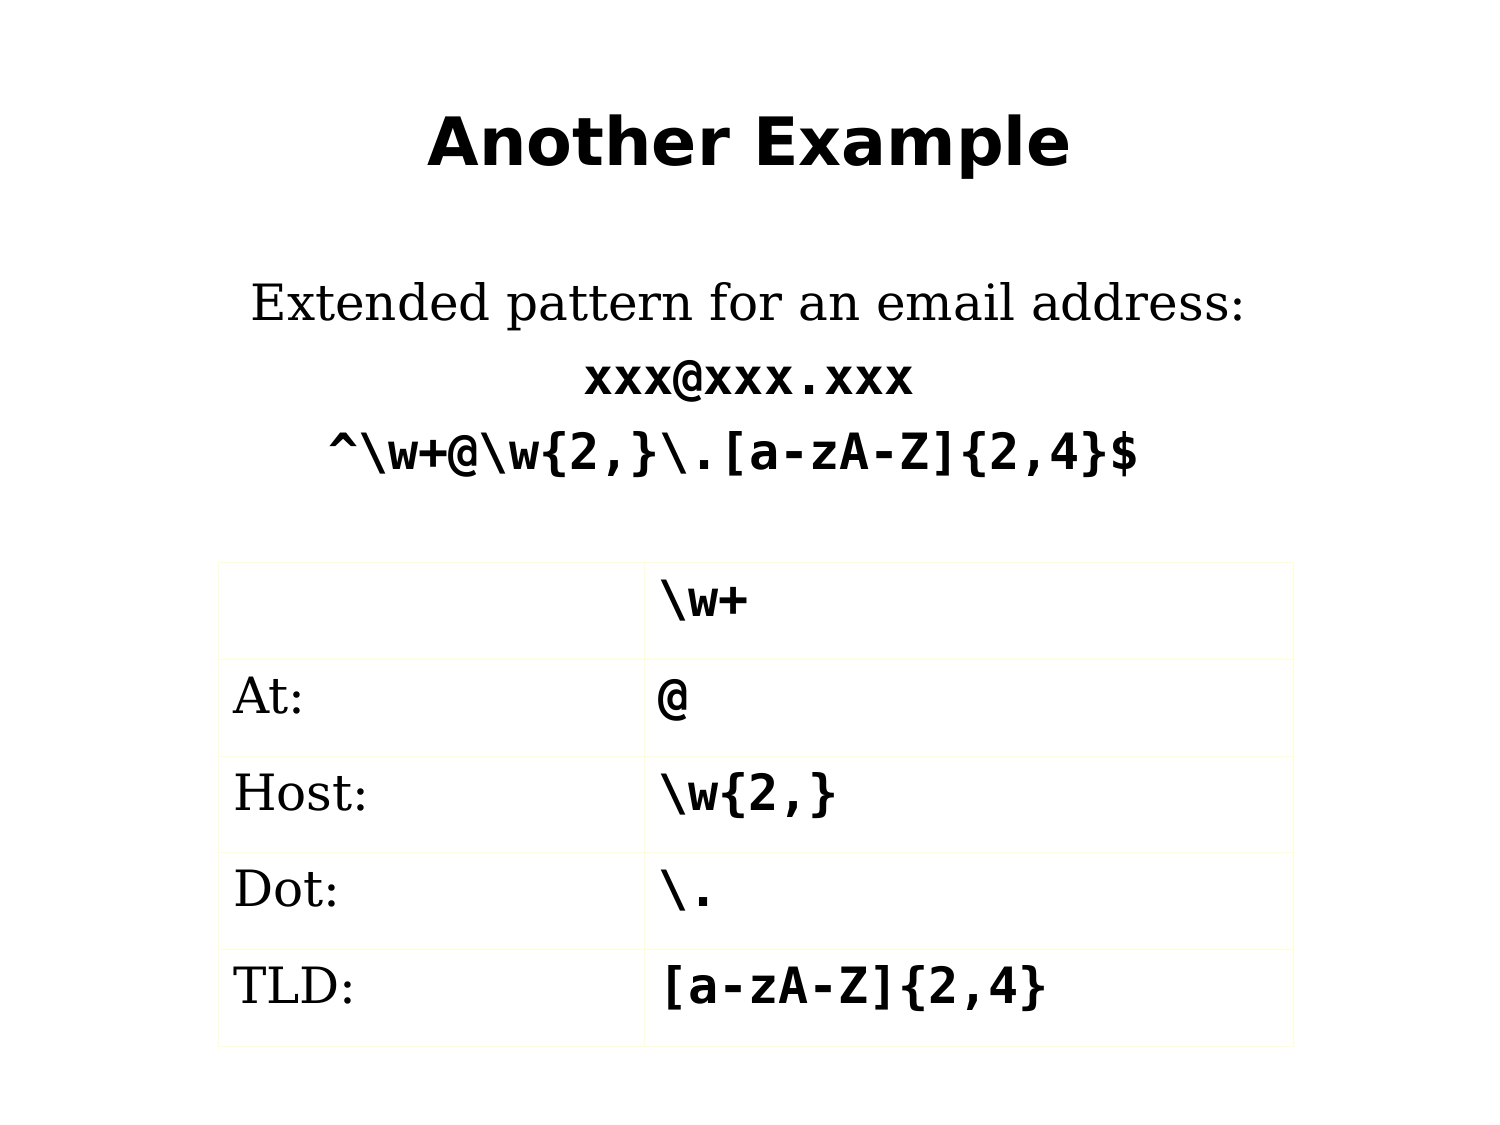

# Another Example
Extended pattern for an email address:
 xxx@xxx.xxx
^\w+@\w{2,}\.[a-zA-Z]{2,4}$
| Personal ID: | \w+ |
| --- | --- |
| At: | @ |
| Host: | \w{2,} |
| Dot: | \. |
| TLD: | [a-zA-Z]{2,4} |